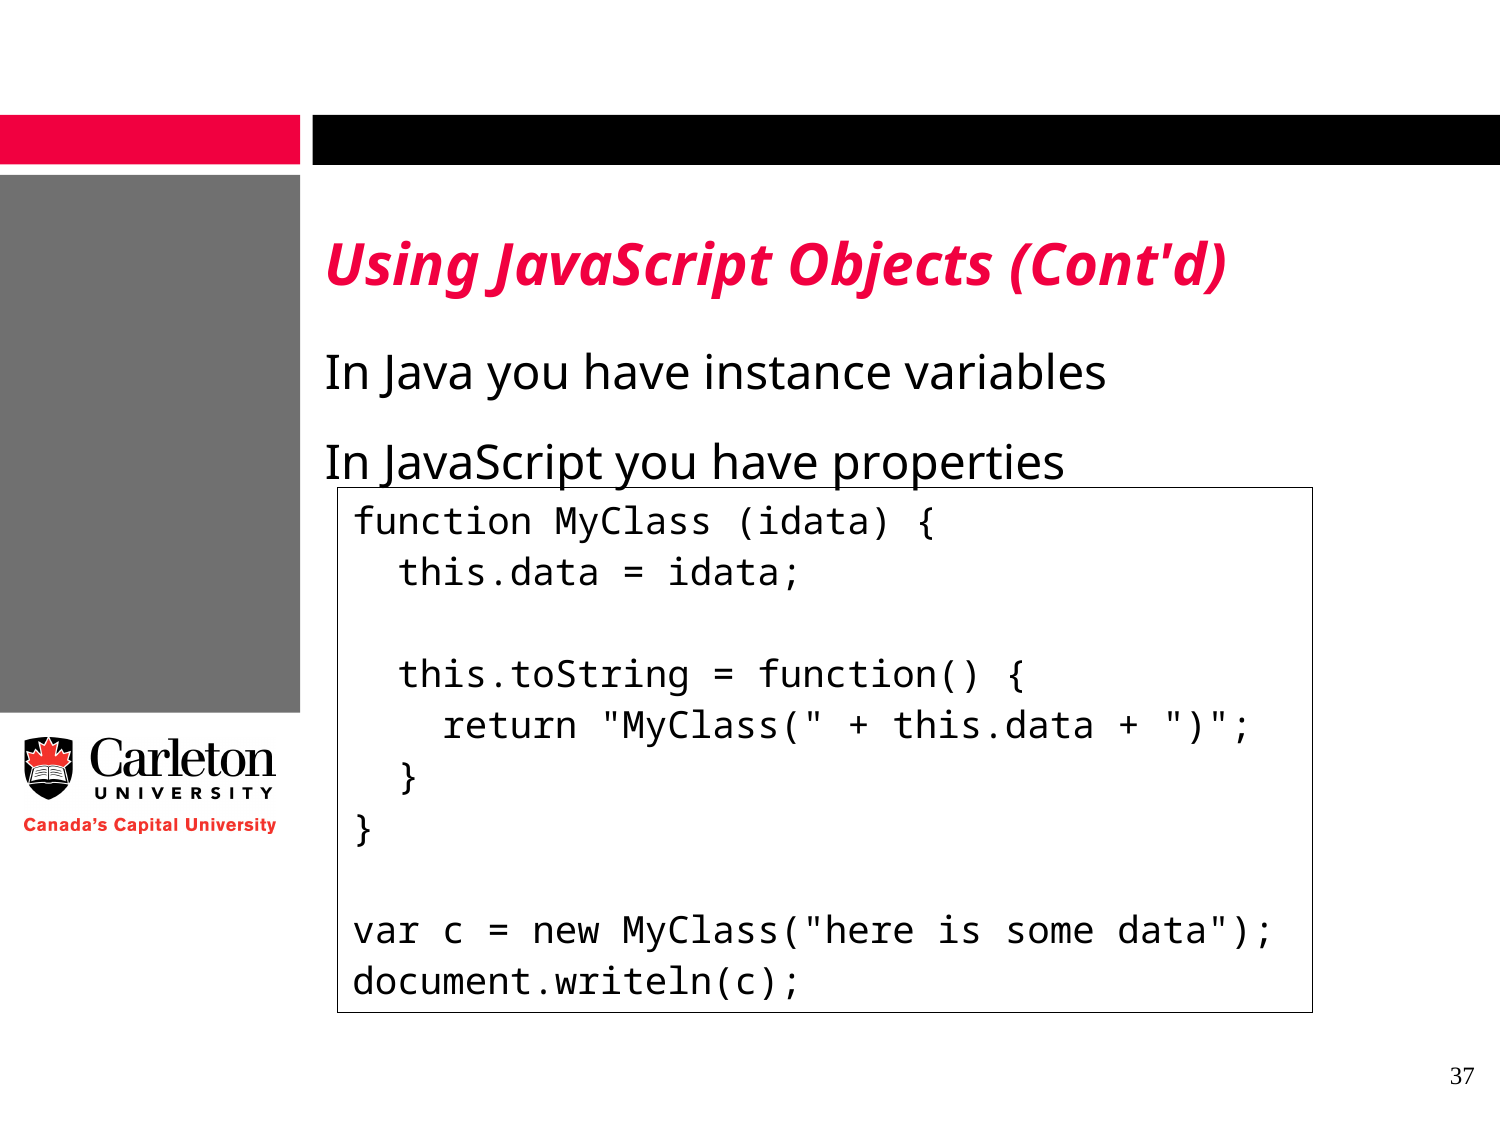

# Using JavaScript Objects (Cont'd)
In Java you have instance variables
In JavaScript you have properties
function MyClass (idata) {
 this.data = idata;
 this.toString = function() {
 return "MyClass(" + this.data + ")";
 }
}
var c = new MyClass("here is some data");
document.writeln(c);
37